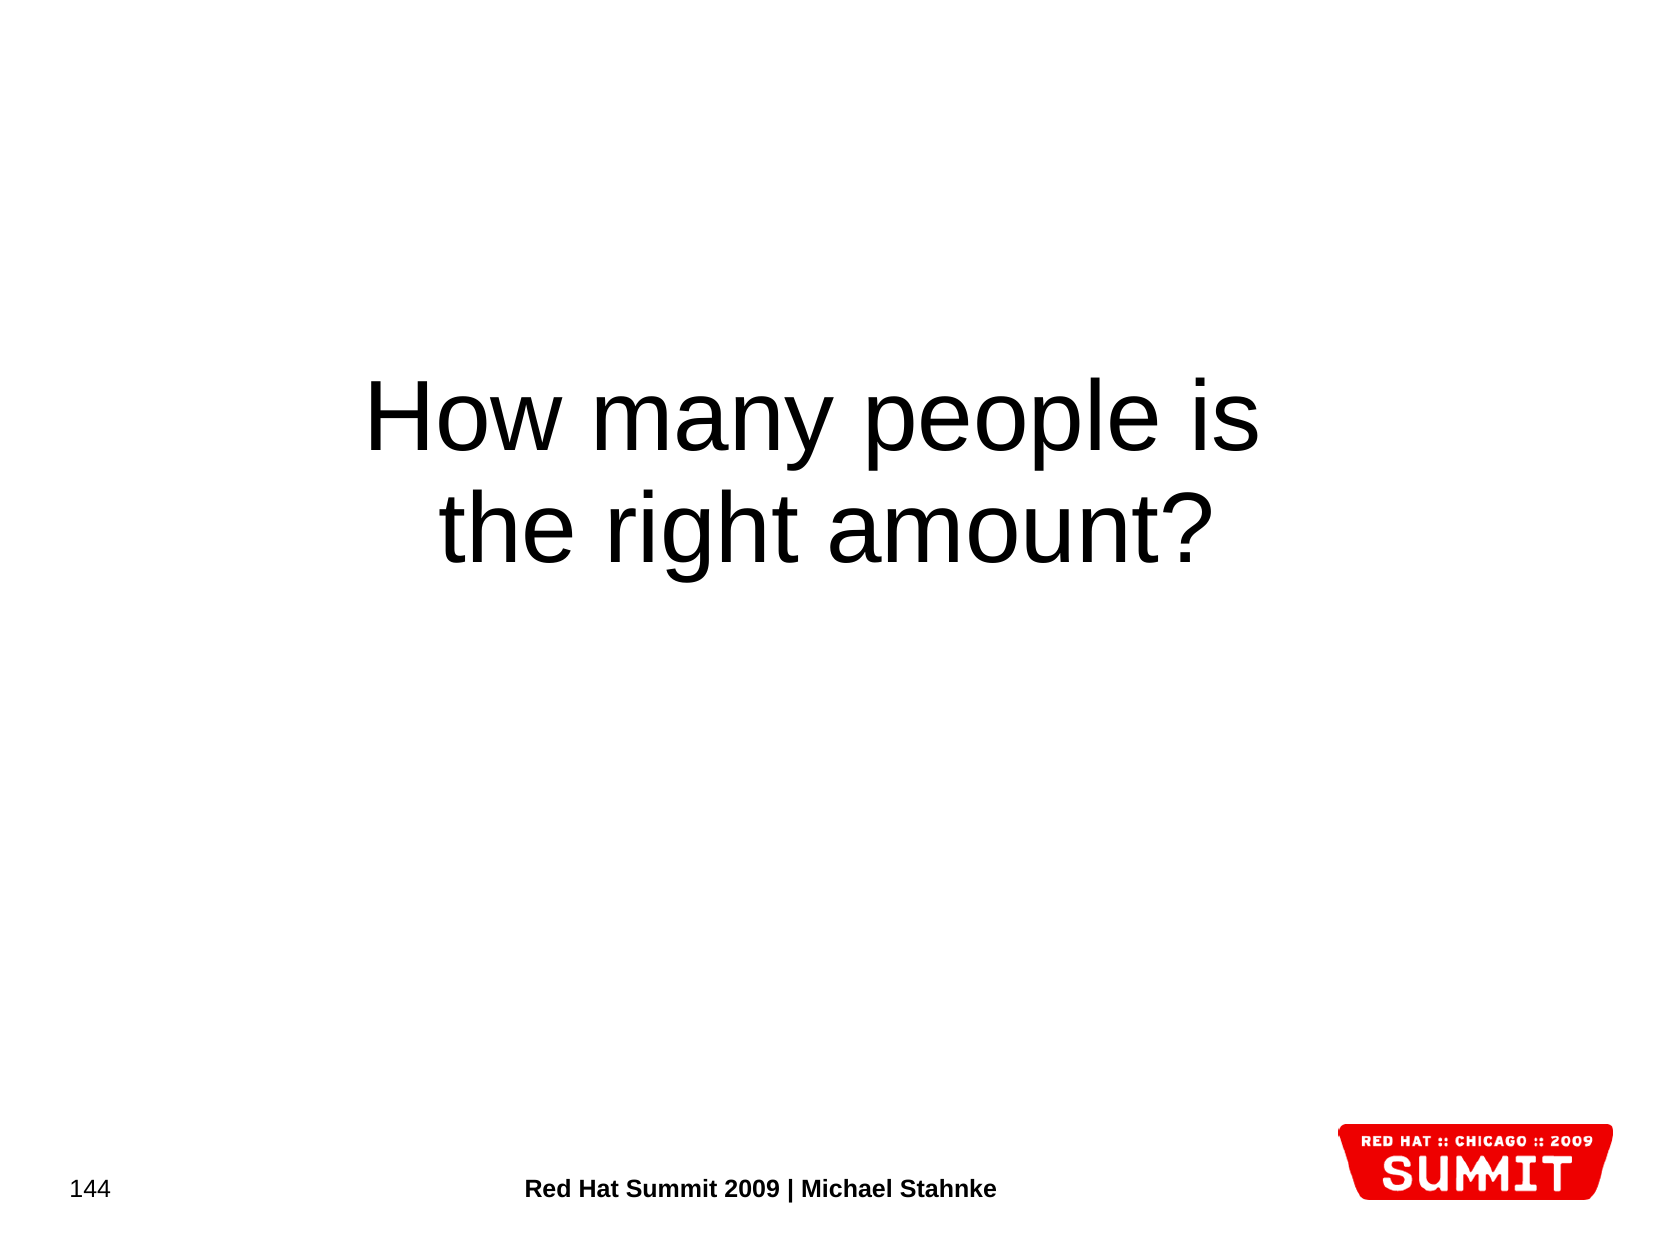

# How many people is the right amount?